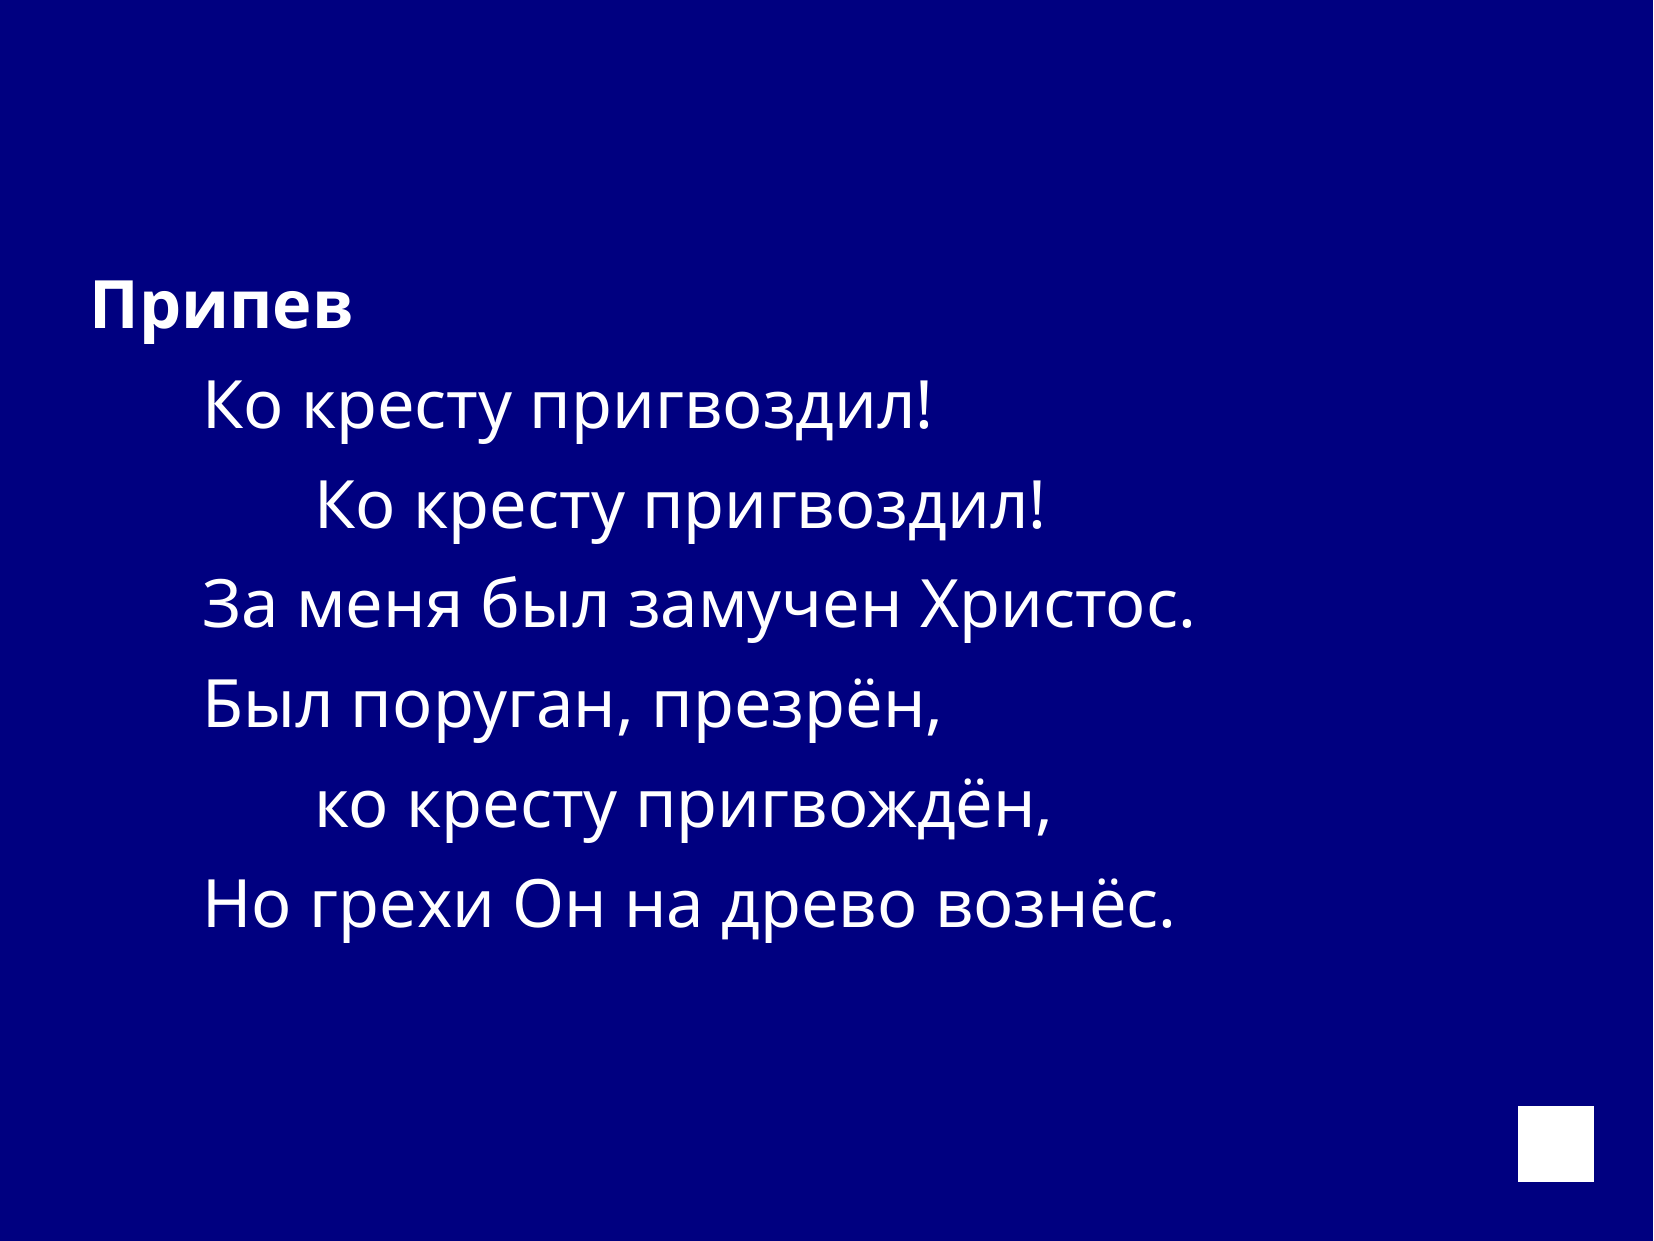

Припев
	Ко кресту пригвоздил!
		Ко кресту пригвоздил!
	За меня был замучен Христос.
	Был поруган, презрён,
		ко кресту пригвождён,
	Но грехи Он на древо вознёс.